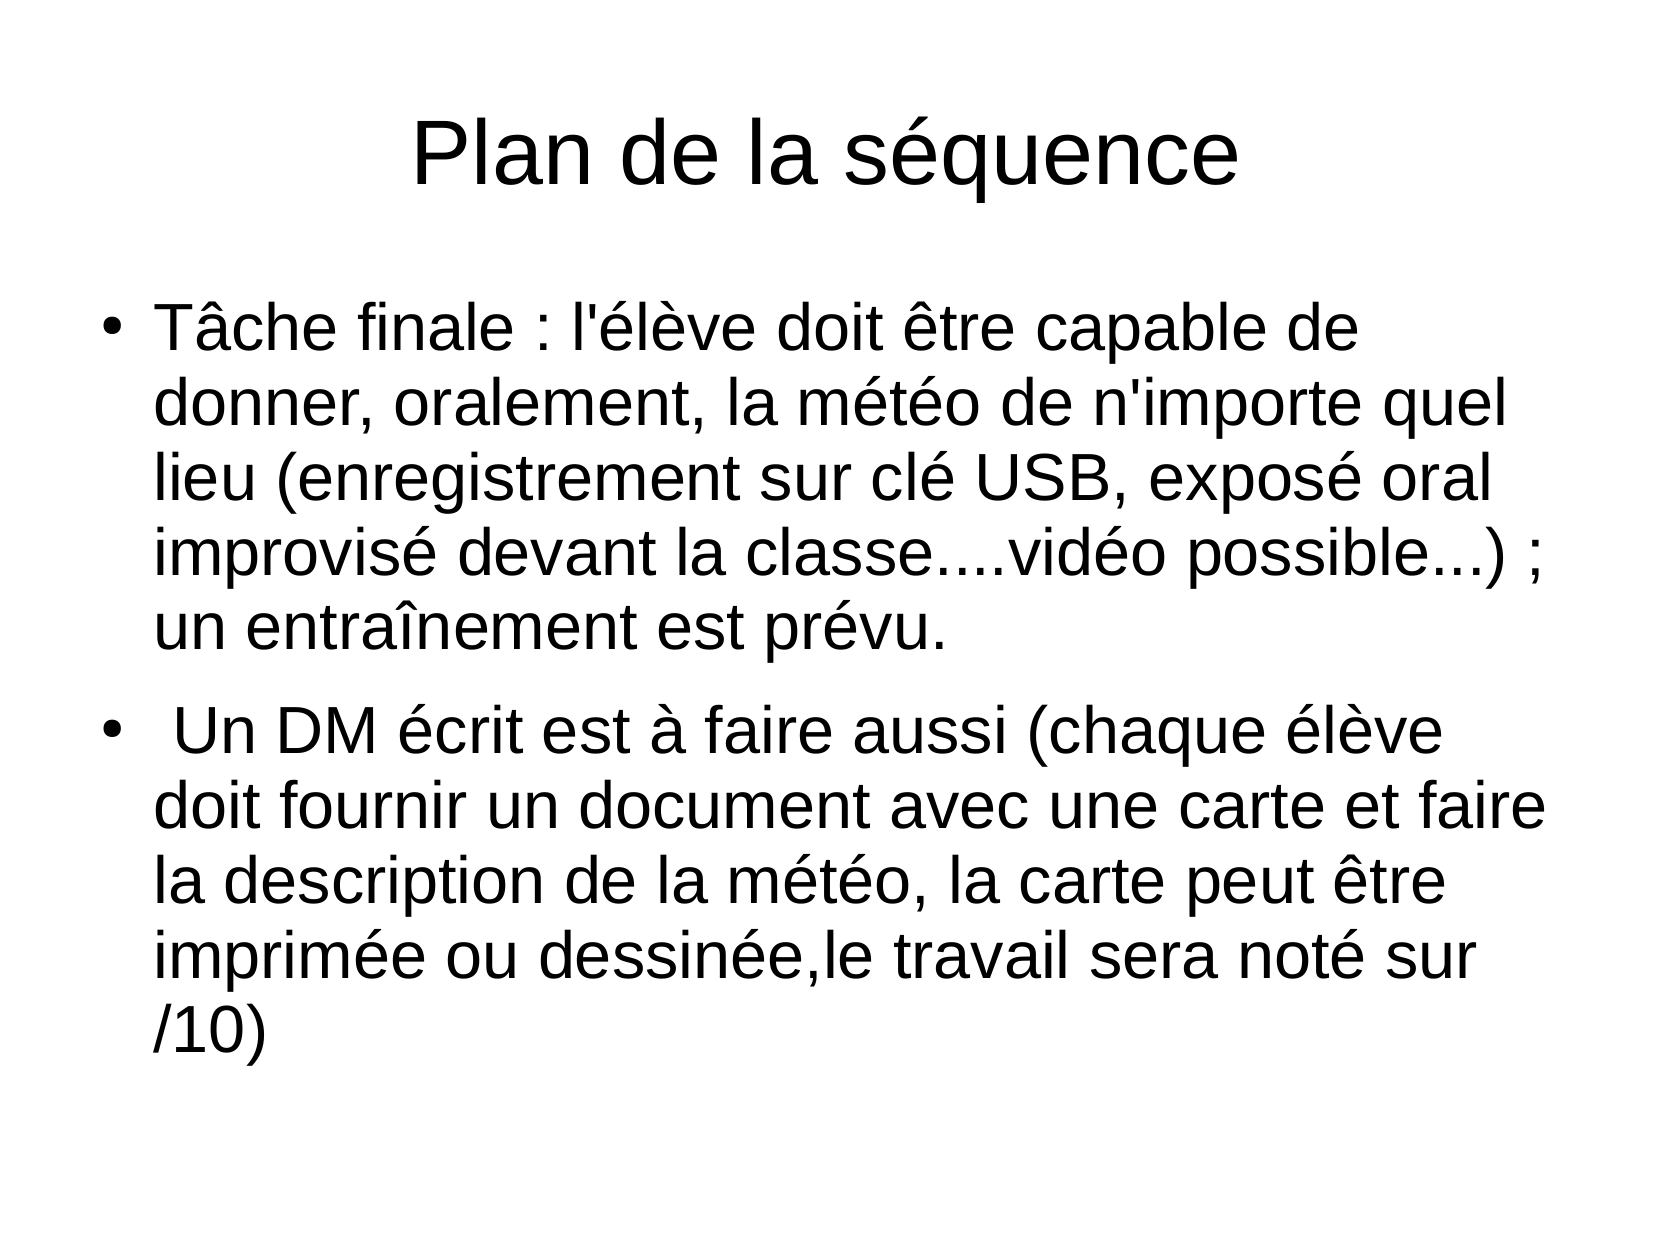

# Plan de la séquence
Tâche finale : l'élève doit être capable de donner, oralement, la météo de n'importe quel lieu (enregistrement sur clé USB, exposé oral improvisé devant la classe....vidéo possible...) ; un entraînement est prévu.
 Un DM écrit est à faire aussi (chaque élève doit fournir un document avec une carte et faire la description de la météo, la carte peut être imprimée ou dessinée,le travail sera noté sur /10)